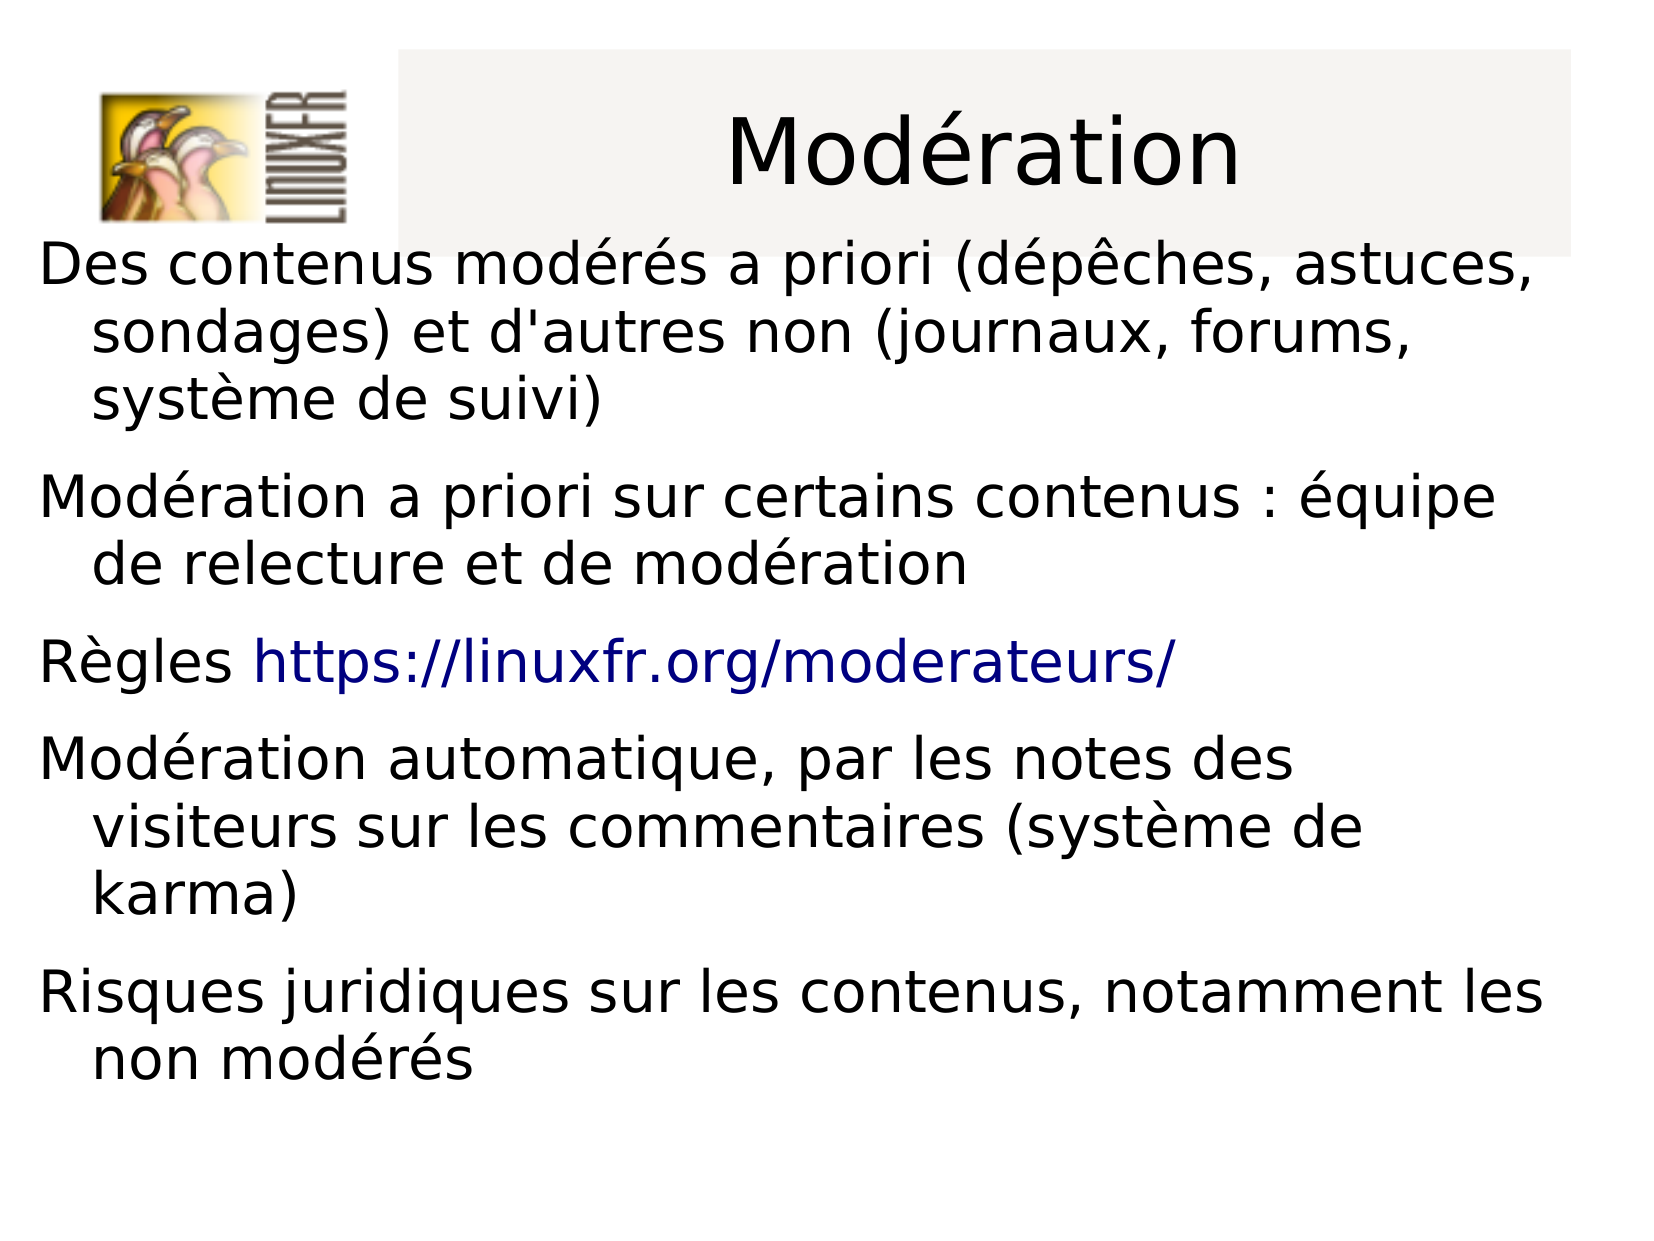

# Modération
Des contenus modérés a priori (dépêches, astuces, sondages) et d'autres non (journaux, forums, système de suivi)
Modération a priori sur certains contenus : équipe de relecture et de modération
Règles https://linuxfr.org/moderateurs/
Modération automatique, par les notes des visiteurs sur les commentaires (système de karma)
Risques juridiques sur les contenus, notamment les non modérés